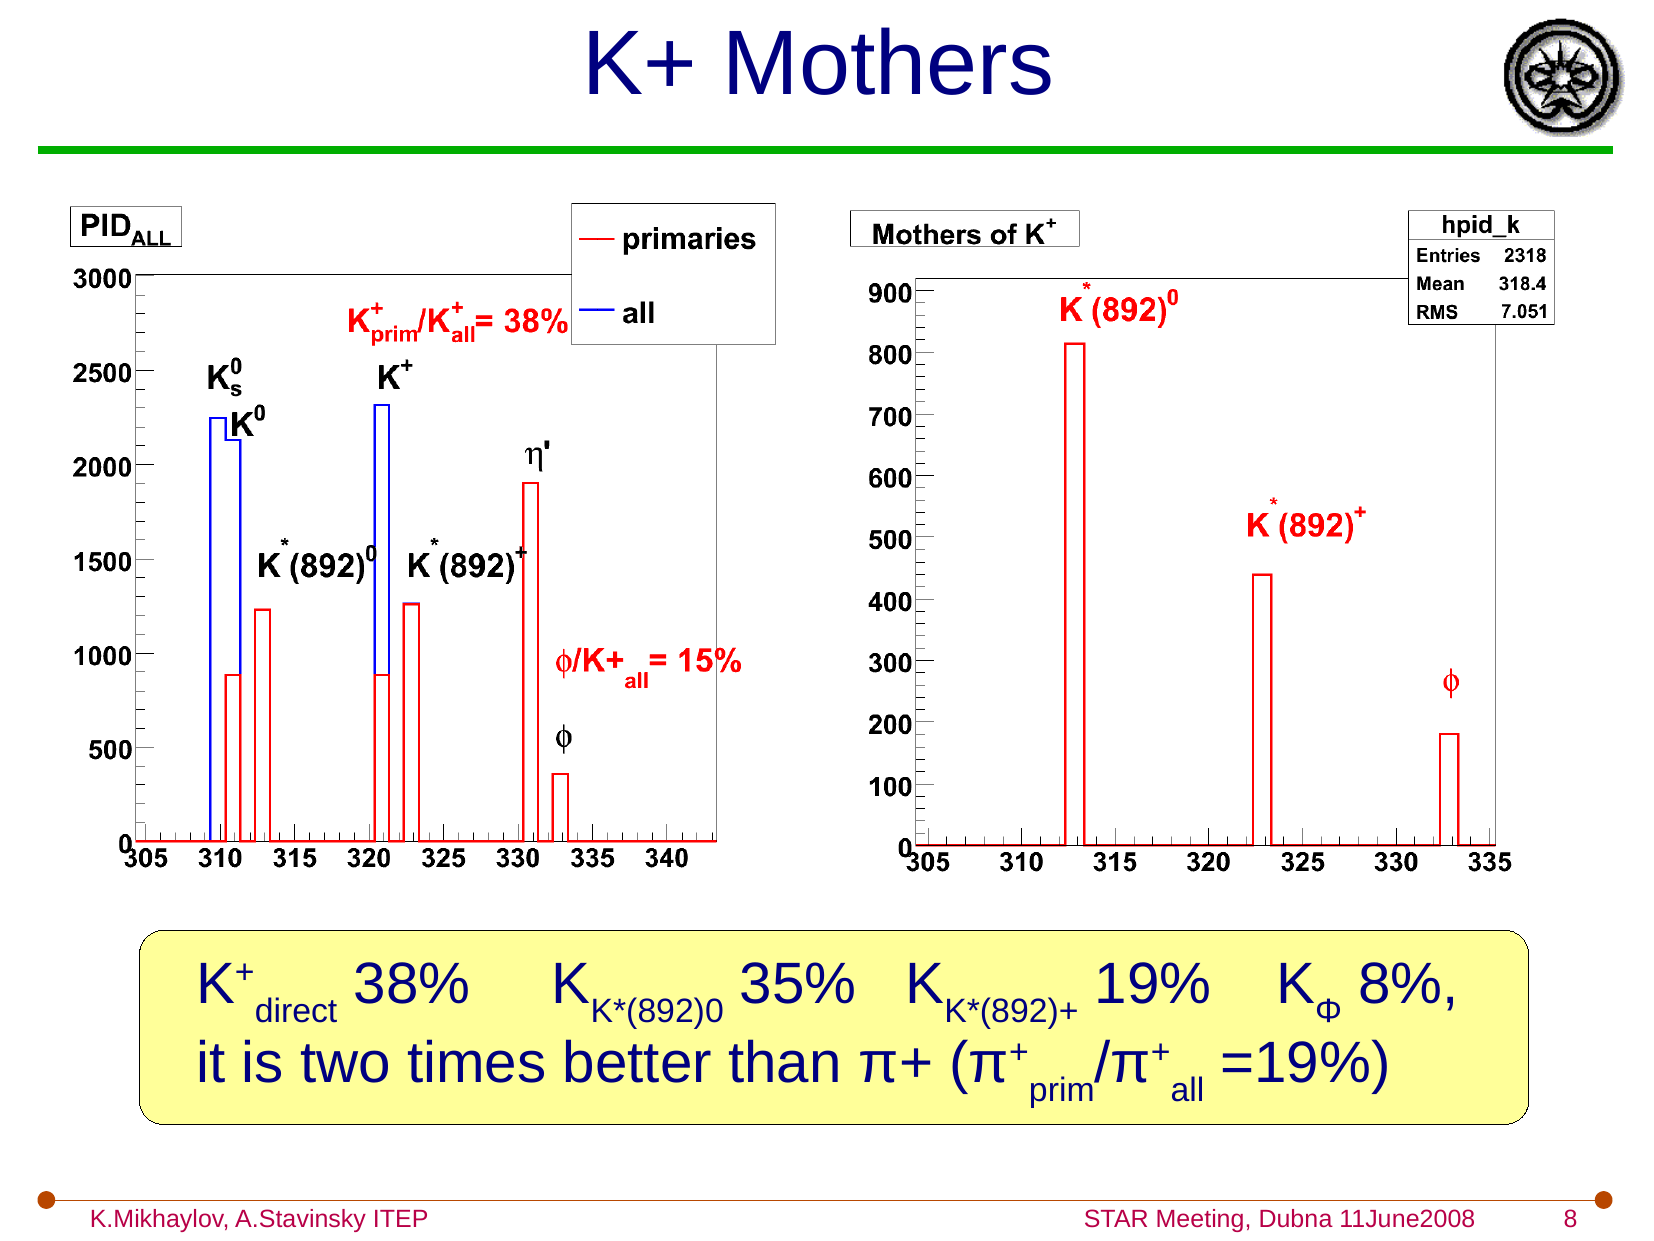

# K+ Mothers
K+direct 38% KK*(892)0 35% KK*(892)+ 19% KΦ 8%,
it is two times better than π+ (π+prim/π+all =19%)
K.Mikhaylov, A.Stavinsky ITEP STAR Meeting, Dubna 11June2008